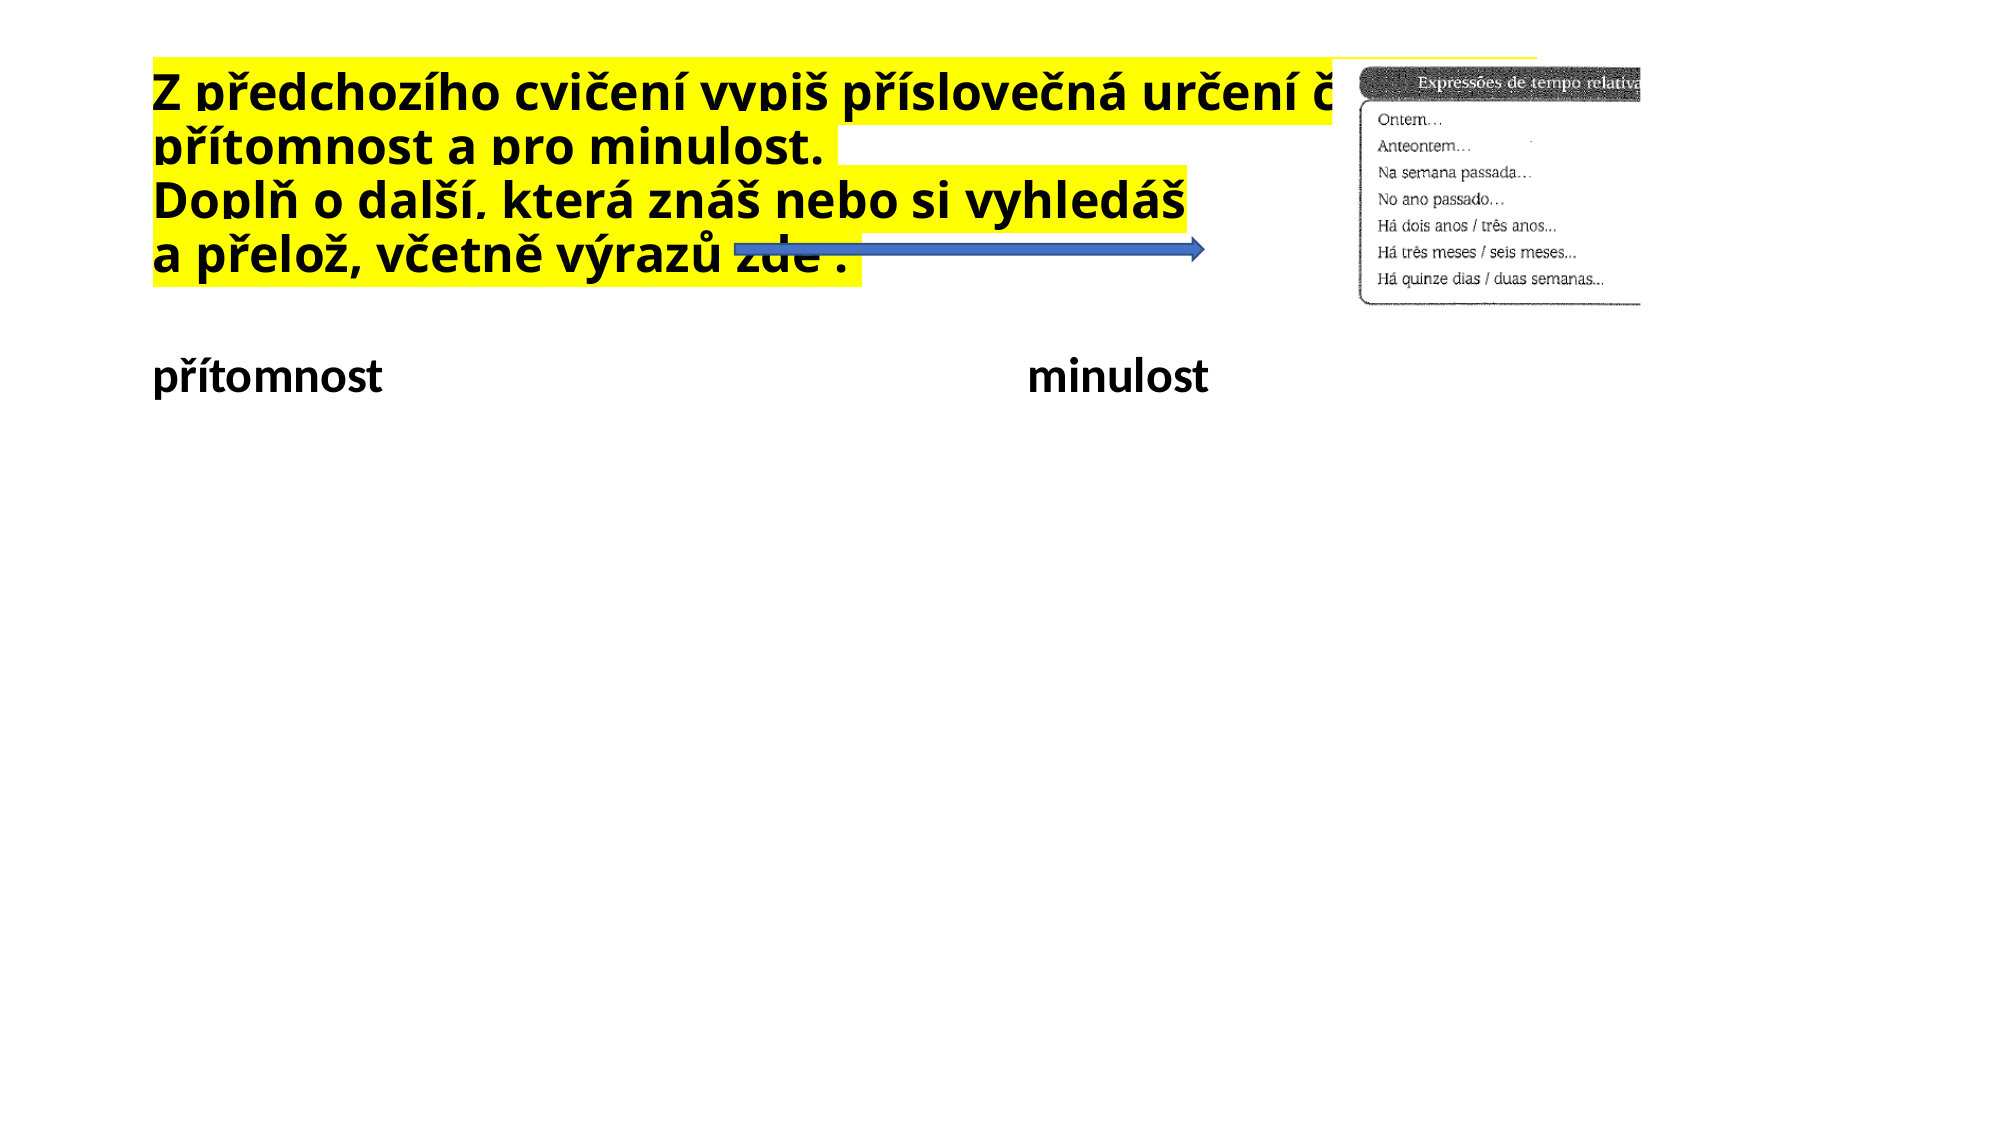

# Z předchozího cvičení vypiš příslovečná určení času pro přítomnost a pro minulost. Doplň o další, která znáš nebo si vyhledáš a přelož, včetně výrazů zde :
přítomnost
minulost